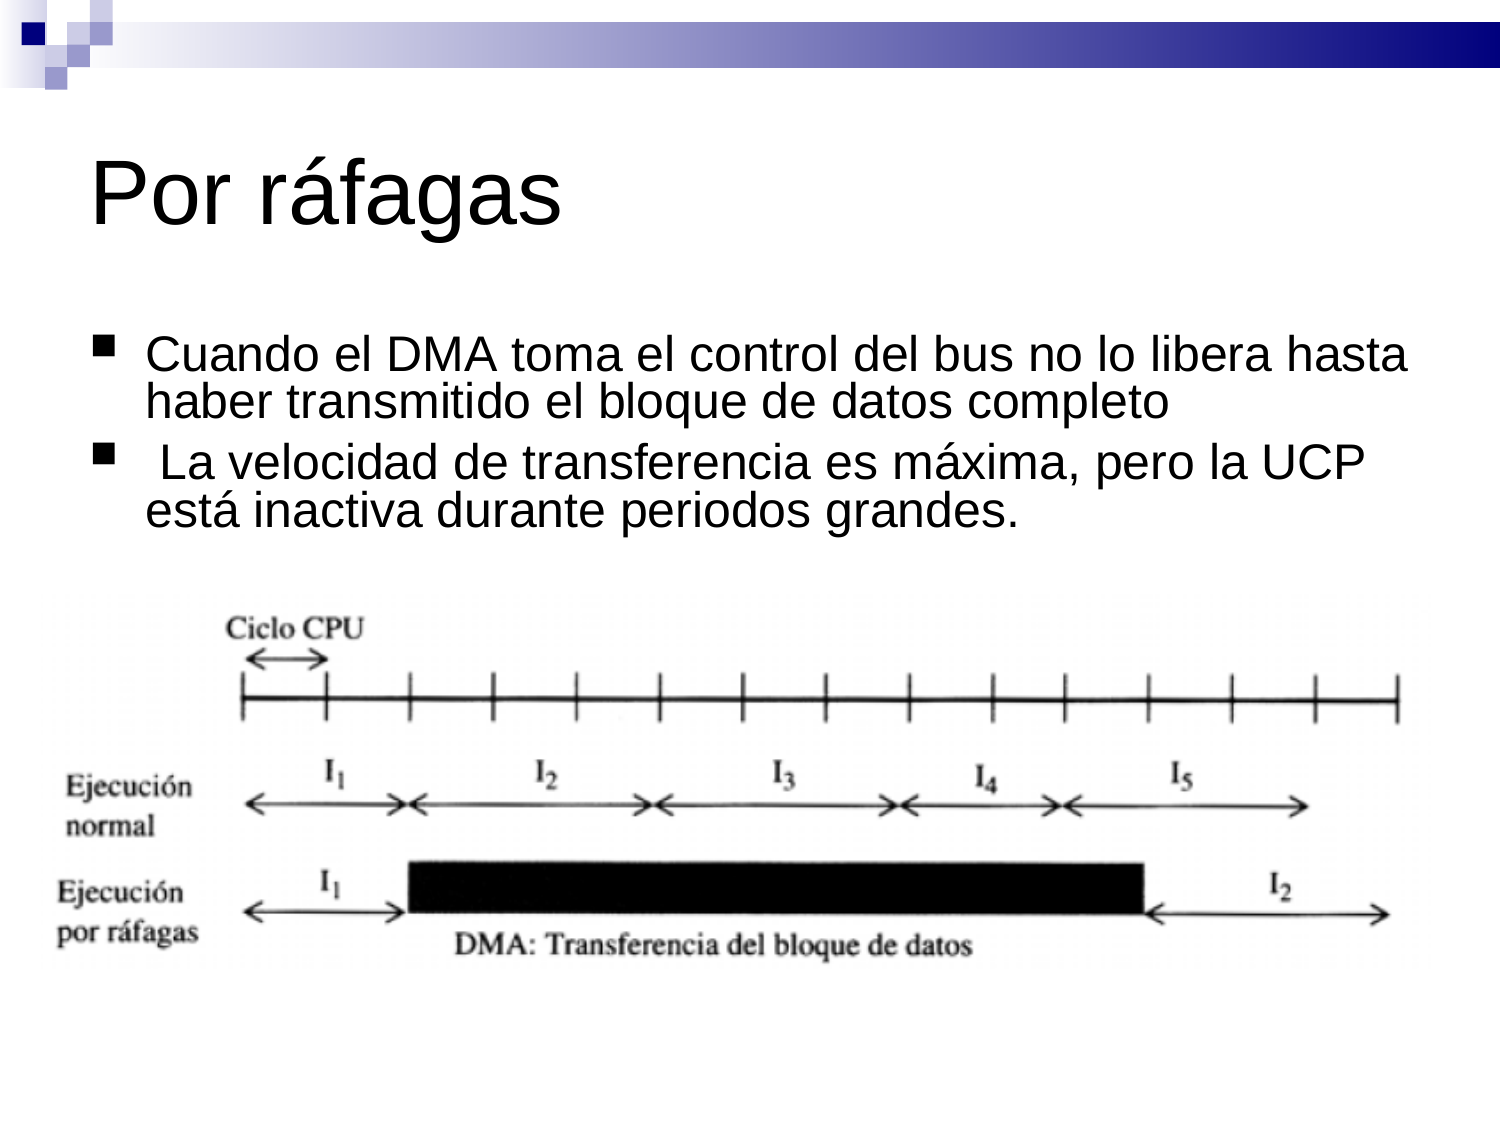

# Por ráfagas
Cuando el DMA toma el control del bus no lo libera hasta haber transmitido el bloque de datos completo
 La velocidad de transferencia es máxima, pero la UCP está inactiva durante periodos grandes.